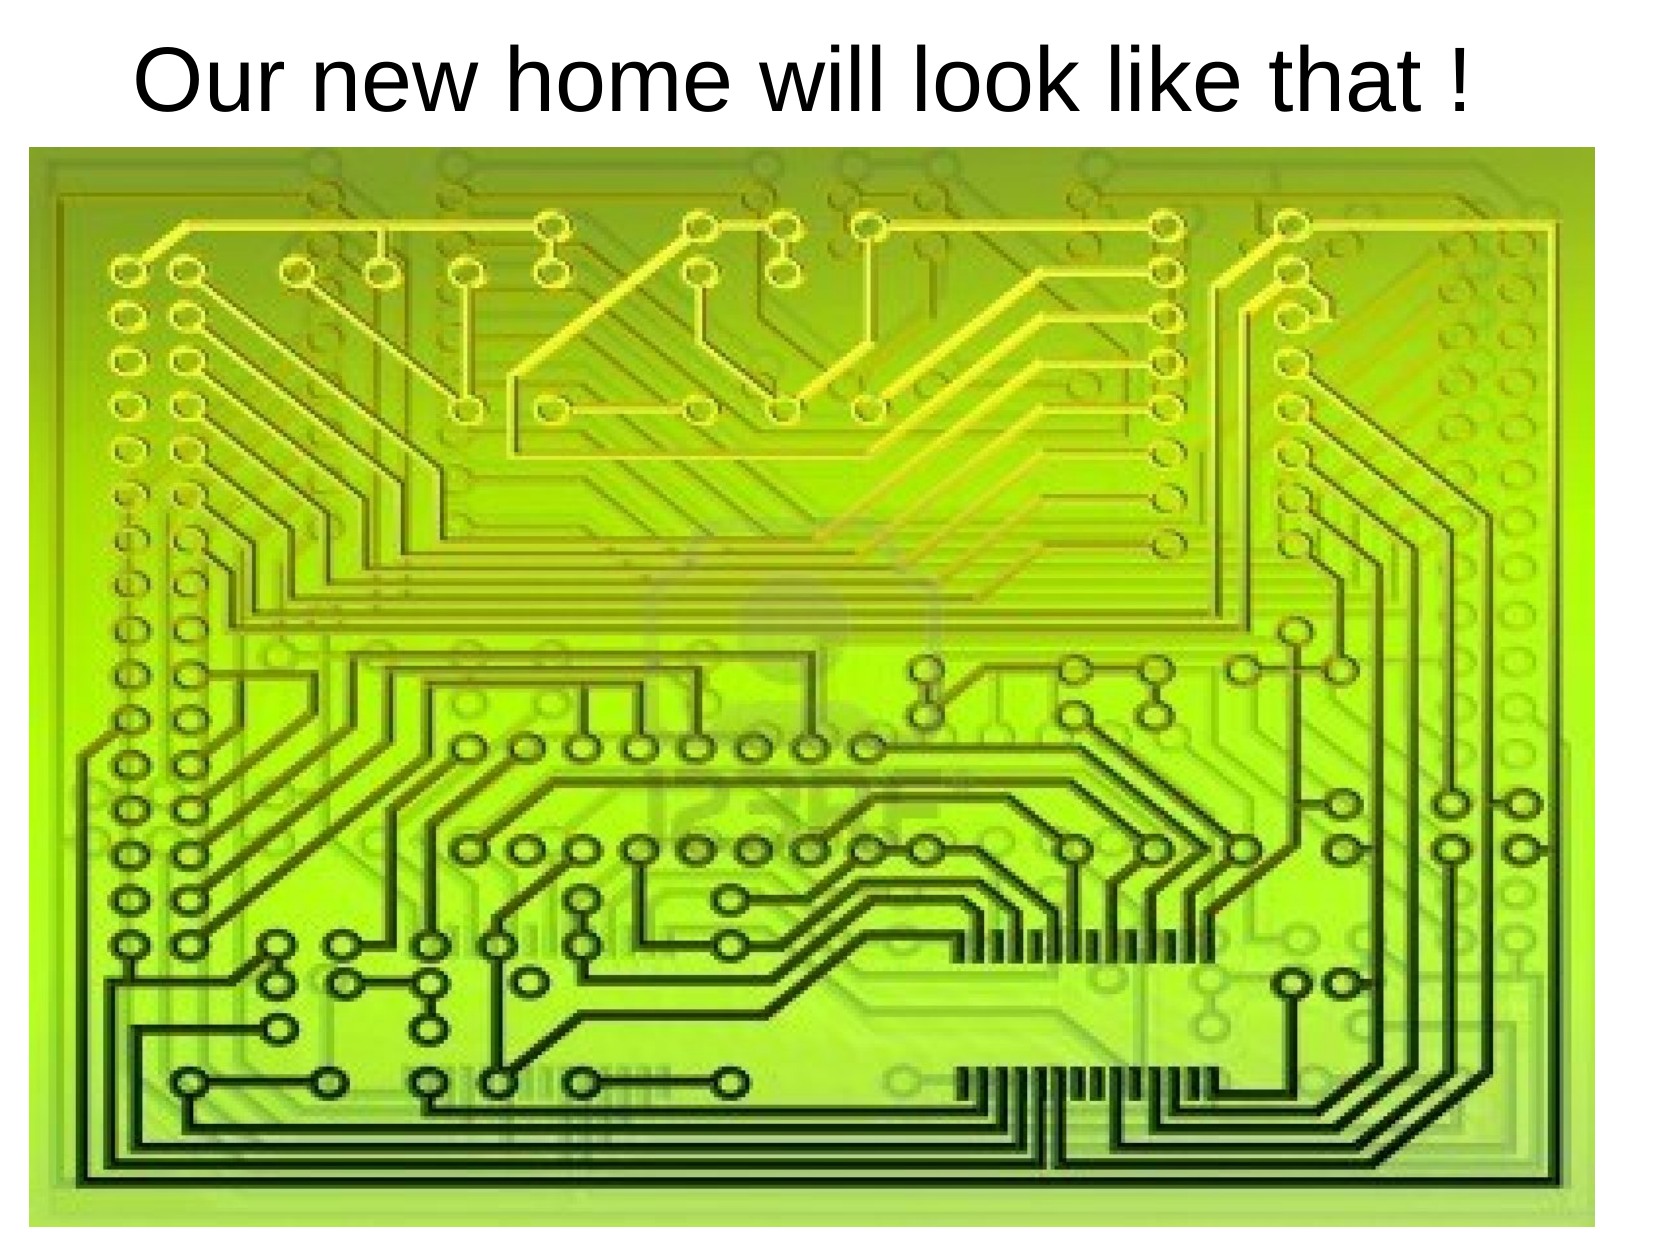

Our new home will look like that !
#